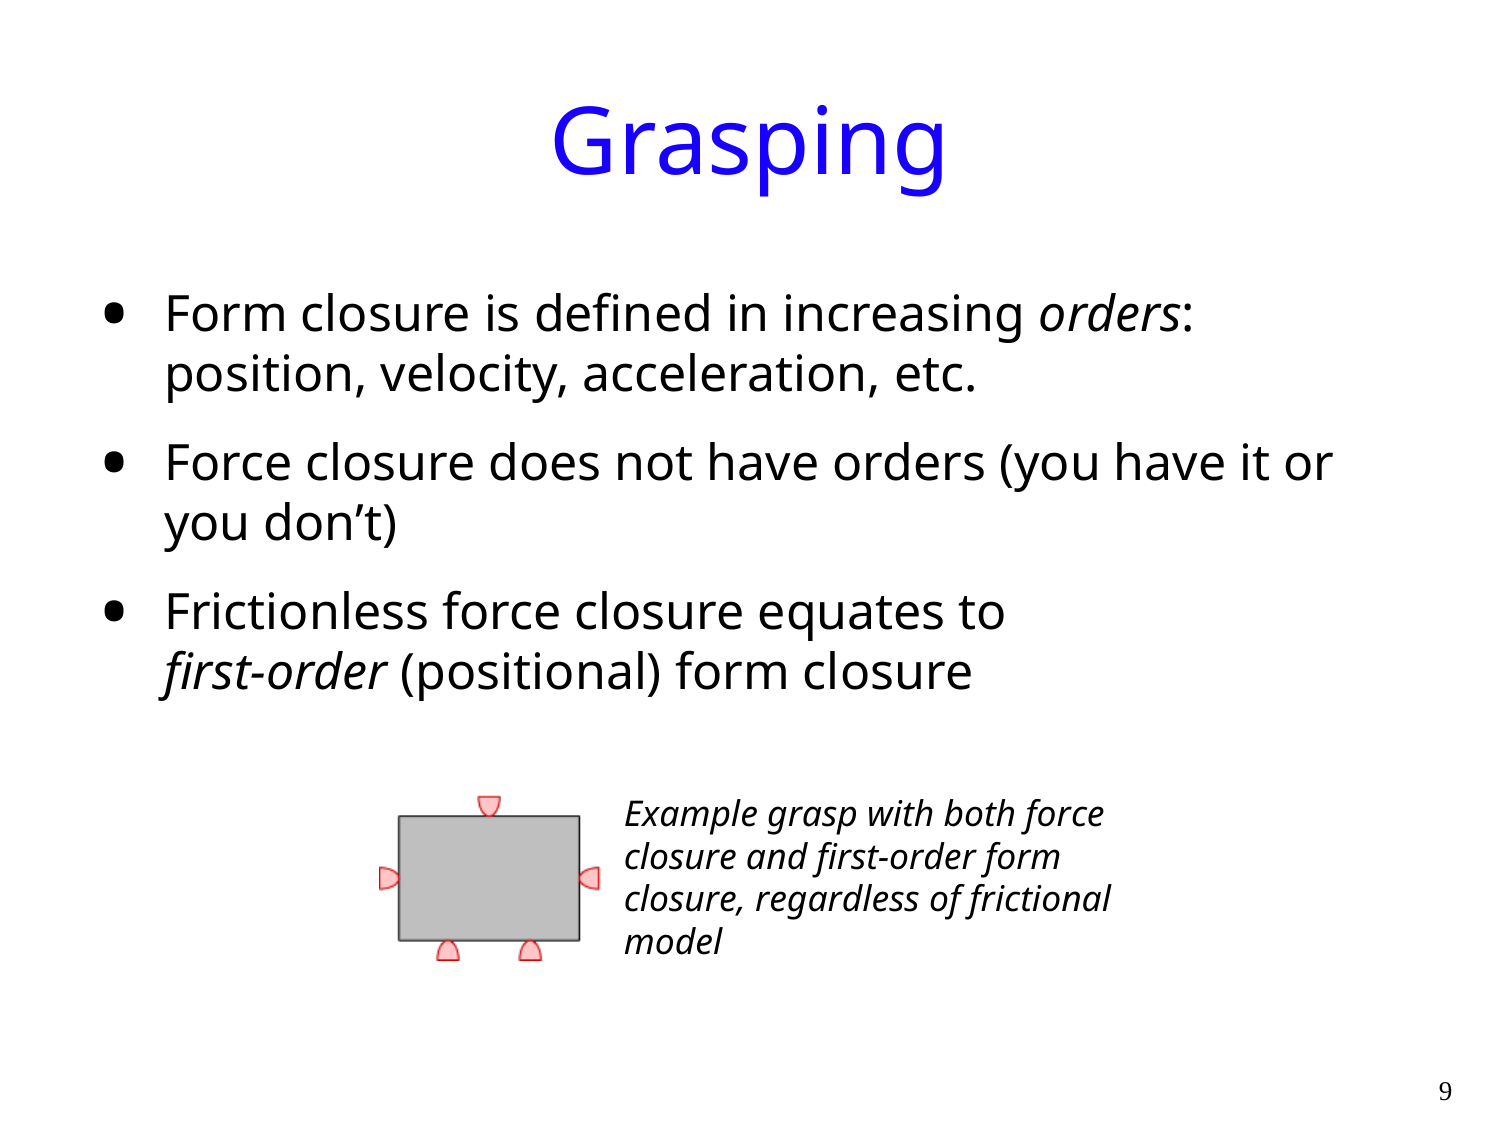

Grasping
# Form closure is defined in increasing orders: position, velocity, acceleration, etc.
Force closure does not have orders (you have it or you don’t)
Frictionless force closure equates to
first-order (positional) form closure
Example grasp with both force closure and first-order form closure, regardless of frictional model
9